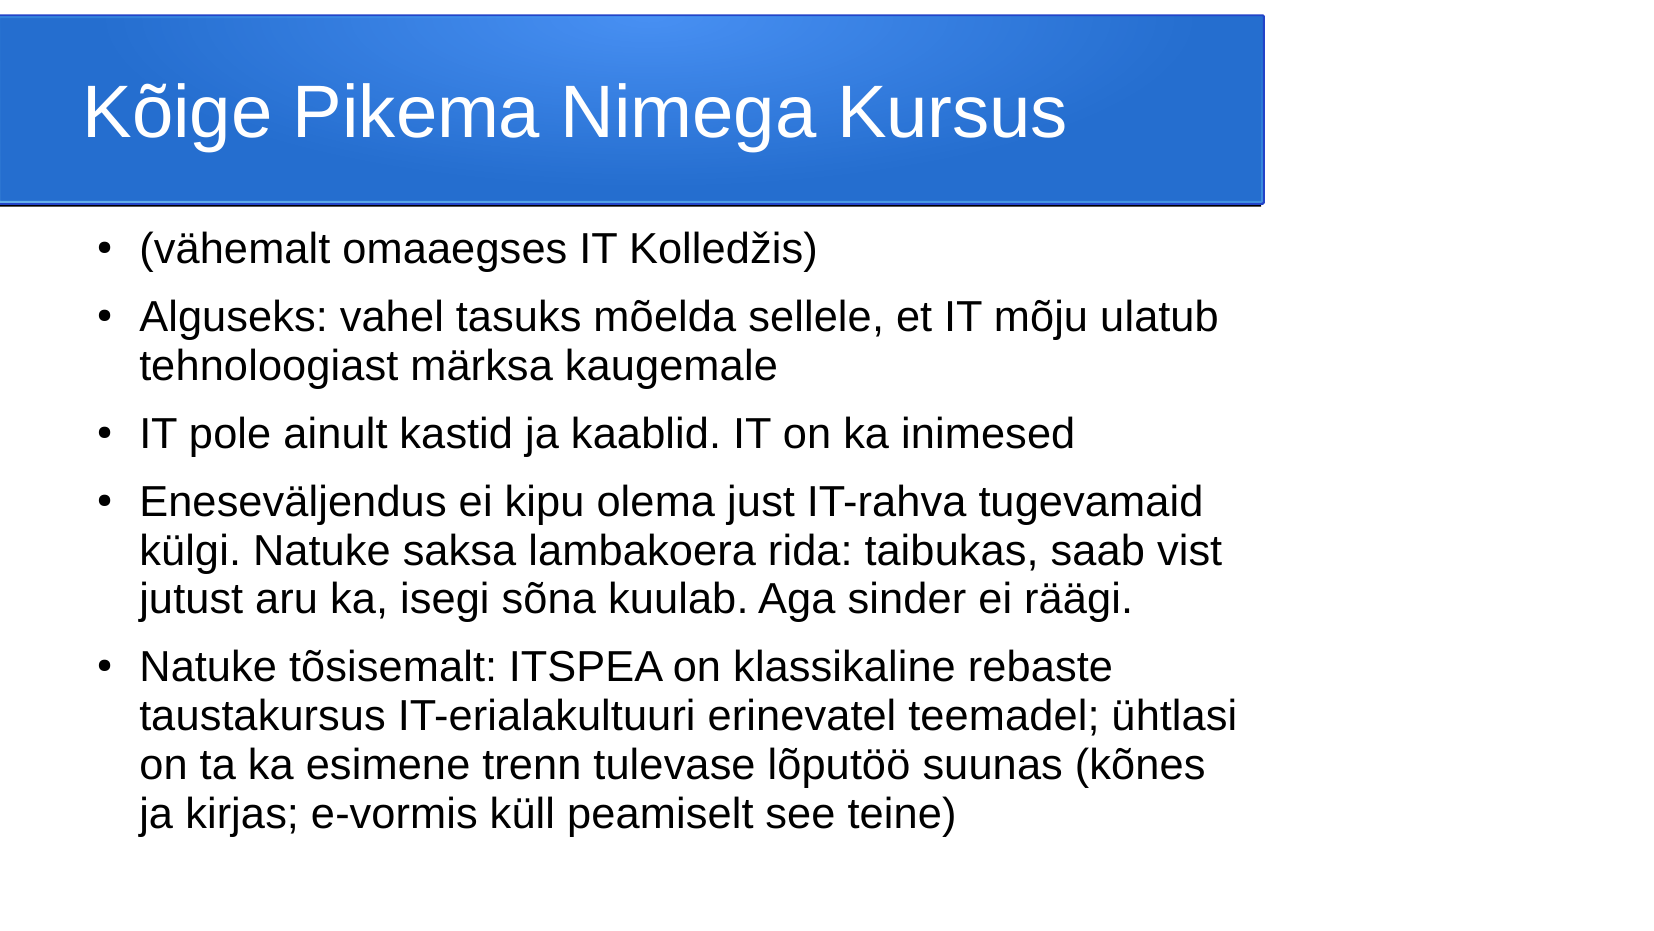

# Kõige Pikema Nimega Kursus
(vähemalt omaaegses IT Kolledžis)
Alguseks: vahel tasuks mõelda sellele, et IT mõju ulatub tehnoloogiast märksa kaugemale
IT pole ainult kastid ja kaablid. IT on ka inimesed
Eneseväljendus ei kipu olema just IT-rahva tugevamaid külgi. Natuke saksa lambakoera rida: taibukas, saab vist jutust aru ka, isegi sõna kuulab. Aga sinder ei räägi.
Natuke tõsisemalt: ITSPEA on klassikaline rebaste taustakursus IT-erialakultuuri erinevatel teemadel; ühtlasi on ta ka esimene trenn tulevase lõputöö suunas (kõnes ja kirjas; e-vormis küll peamiselt see teine)